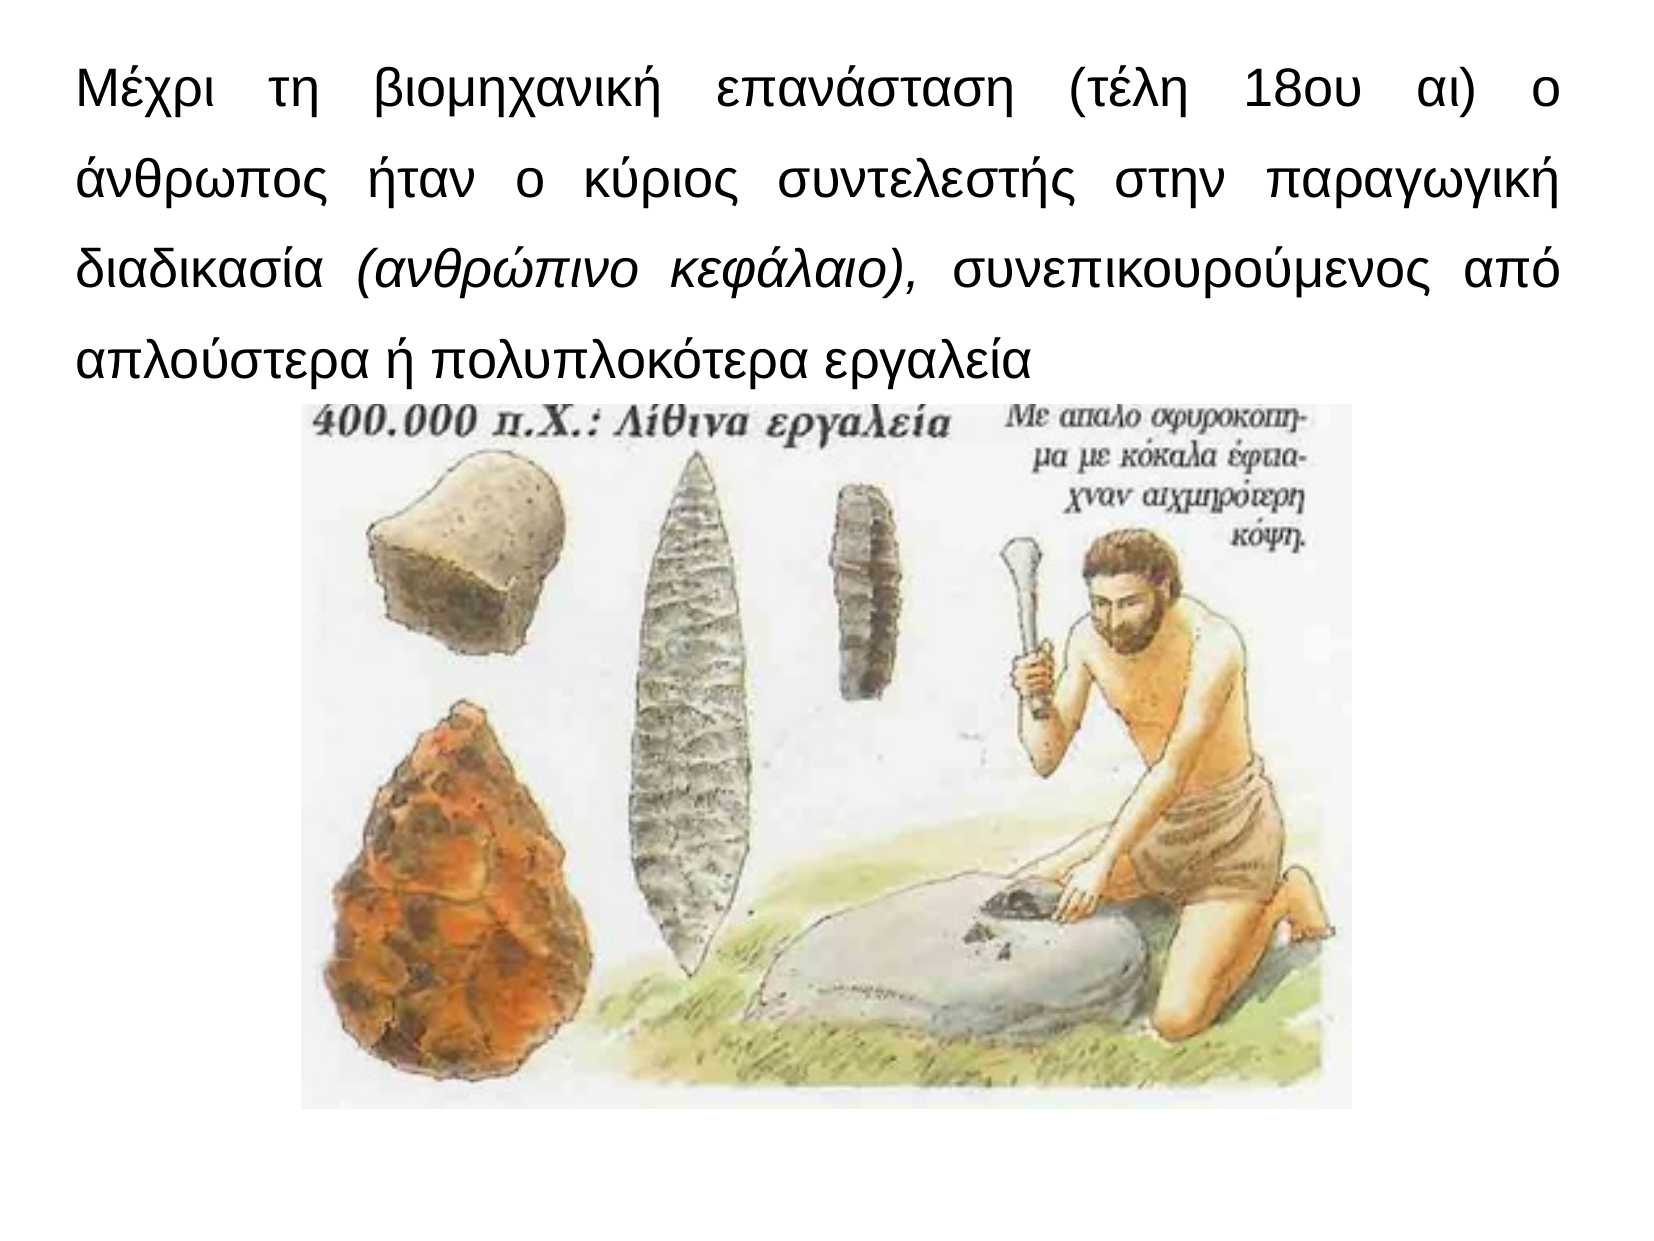

# Μέχρι τη βιομηχανική επανάσταση (τέλη 18ου αι) ο άνθρωπος ήταν ο κύριος συντελεστής στην παραγωγική διαδικασία (ανθρώπινο κεφάλαιο), συνεπικουρούμενος από απλούστερα ή πολυπλοκότερα εργαλεία